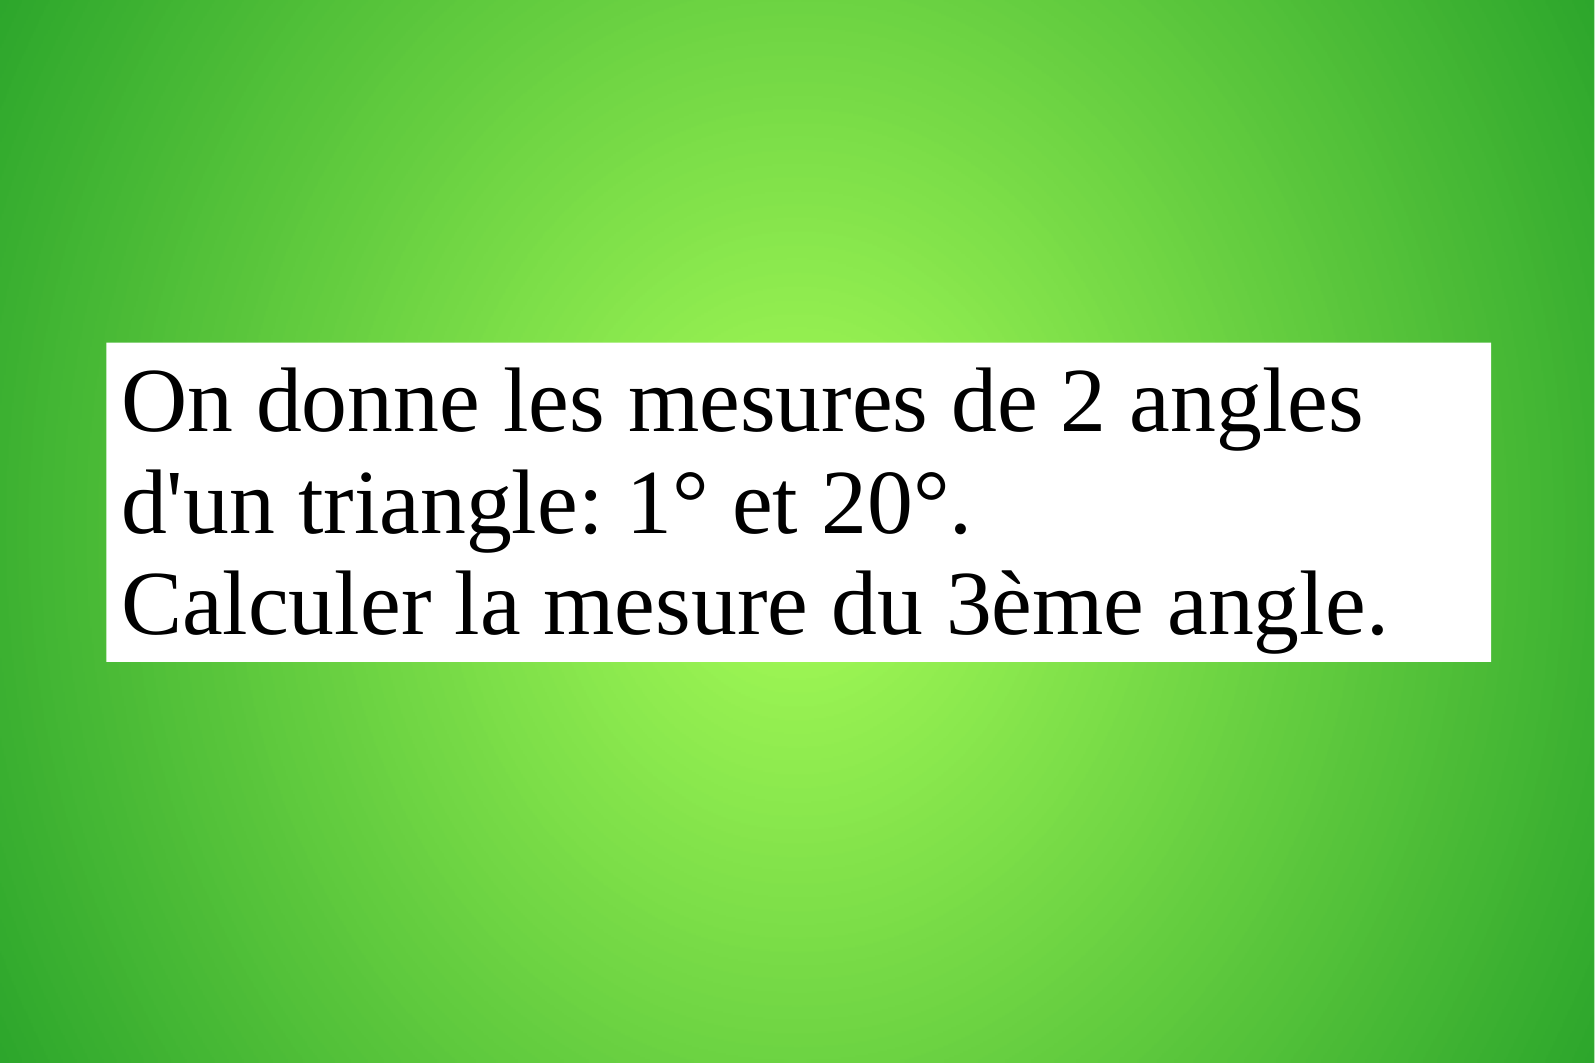

On donne les mesures de 2 angles
d'un triangle: 1° et 20°.
Calculer la mesure du 3ème angle.